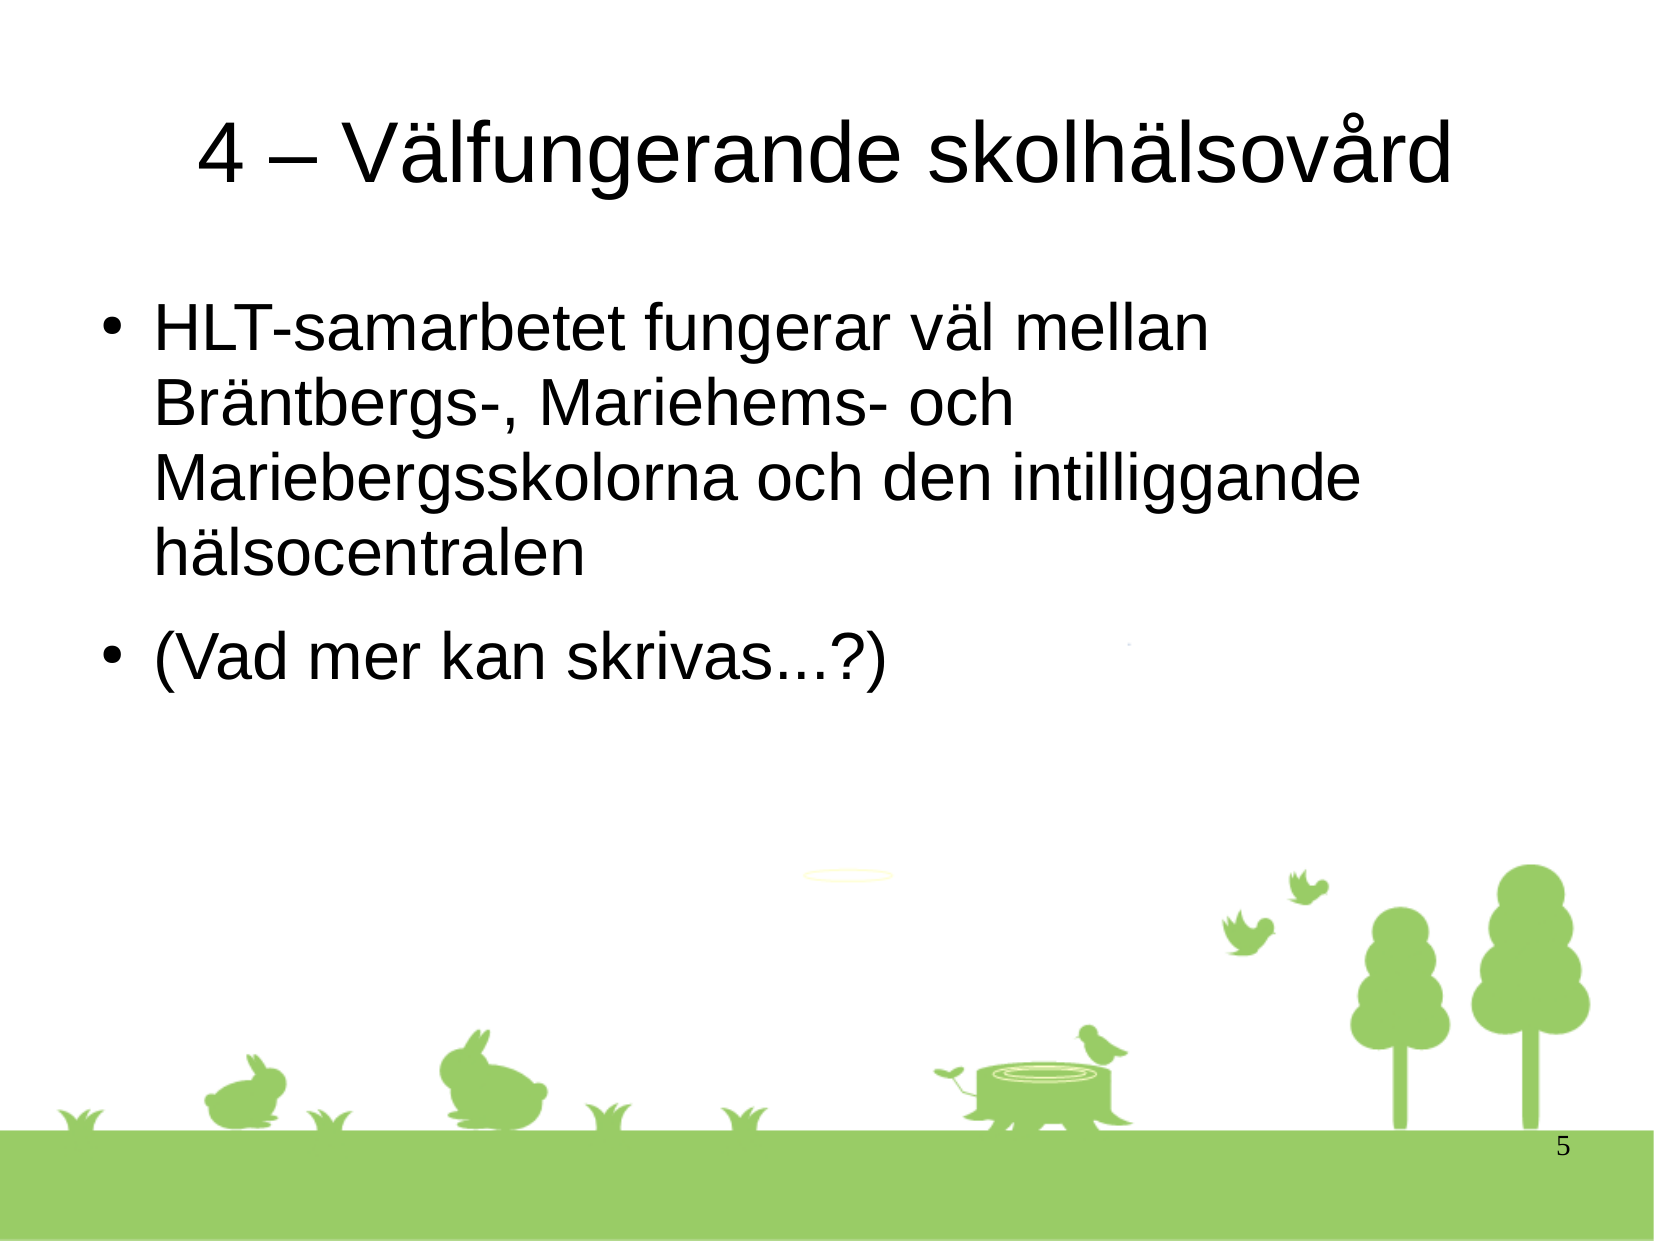

# 4 – Välfungerande skolhälsovård
HLT-samarbetet fungerar väl mellan Bräntbergs-, Mariehems- och Mariebergsskolorna och den intilliggande hälsocentralen
(Vad mer kan skrivas...?)
5